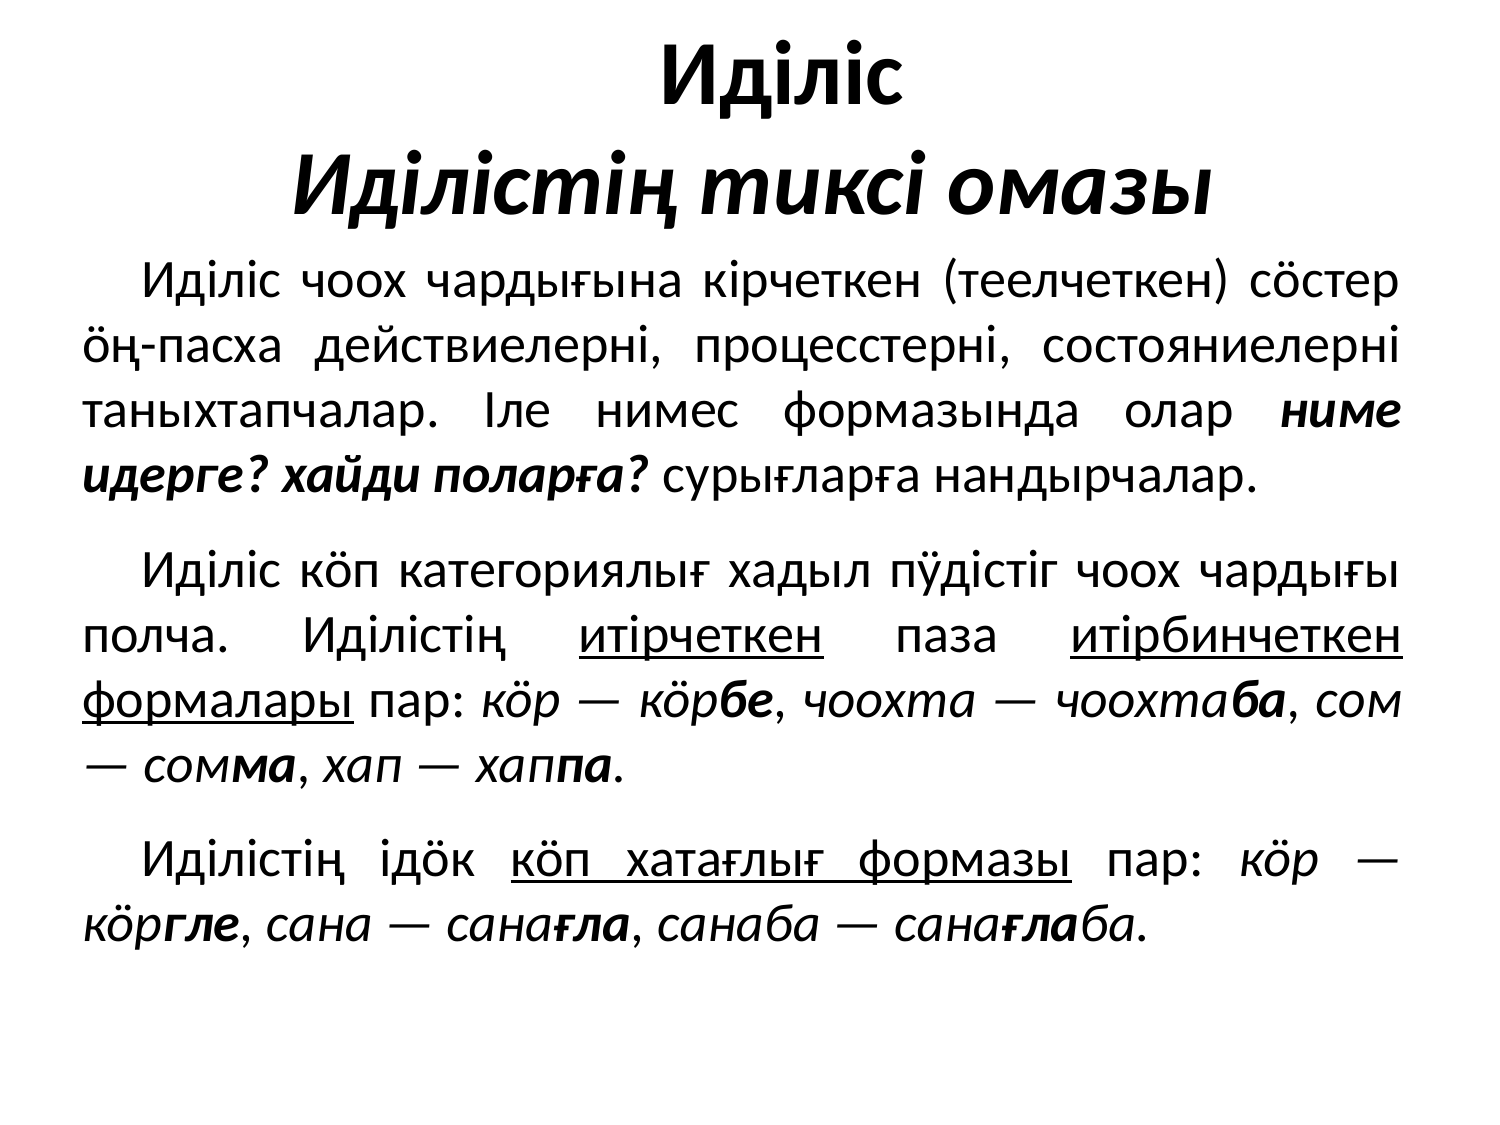

# Идiлiс Иділістің тиксі омазы
Иділіс чоох чардығына кірчеткен (теелчеткен) сӧстер ӧң-пасха действиелерні, процесстерні, состояниелерні таныхтапчалар. Іле нимес формазында олар ниме идерге? хайди поларға? сурығларға нандырчалар.
Иділіс кӧп категориялығ хадыл пӱдістіг чоох чардығы полча. Иділістің итірчеткен паза итірбинчеткен формалары пар: кӧр — кӧрбе, чоохта — чоохтаба, сом — сомма, хап — хаппа.
Иділістің ідӧк кӧп хатағлығ формазы пар: кӧр — кӧргле, сана — санағла, санаба — санағлаба.